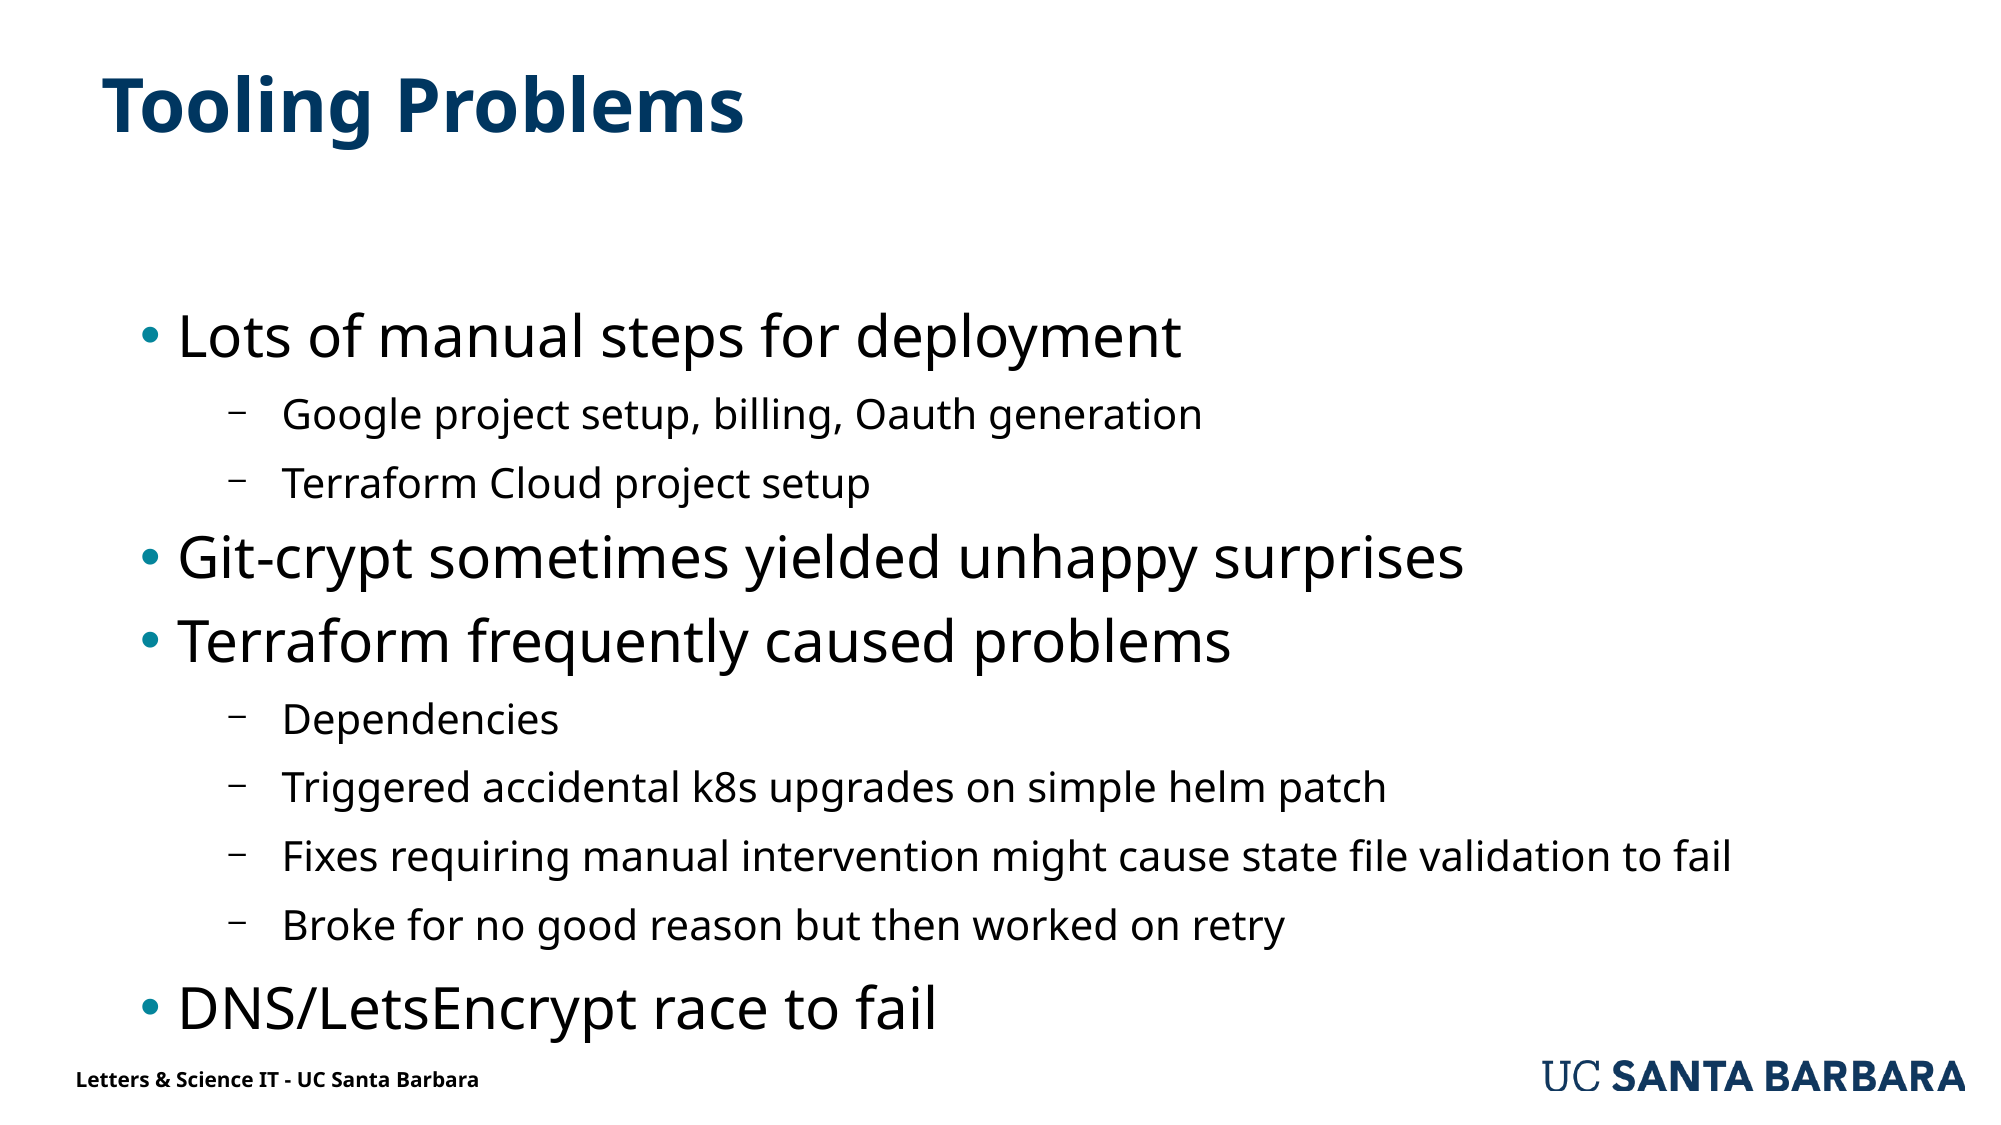

# Tooling Problems
Lots of manual steps for deployment
Google project setup, billing, Oauth generation
Terraform Cloud project setup
Git-crypt sometimes yielded unhappy surprises
Terraform frequently caused problems
Dependencies
Triggered accidental k8s upgrades on simple helm patch
Fixes requiring manual intervention might cause state file validation to fail
Broke for no good reason but then worked on retry
DNS/LetsEncrypt race to fail